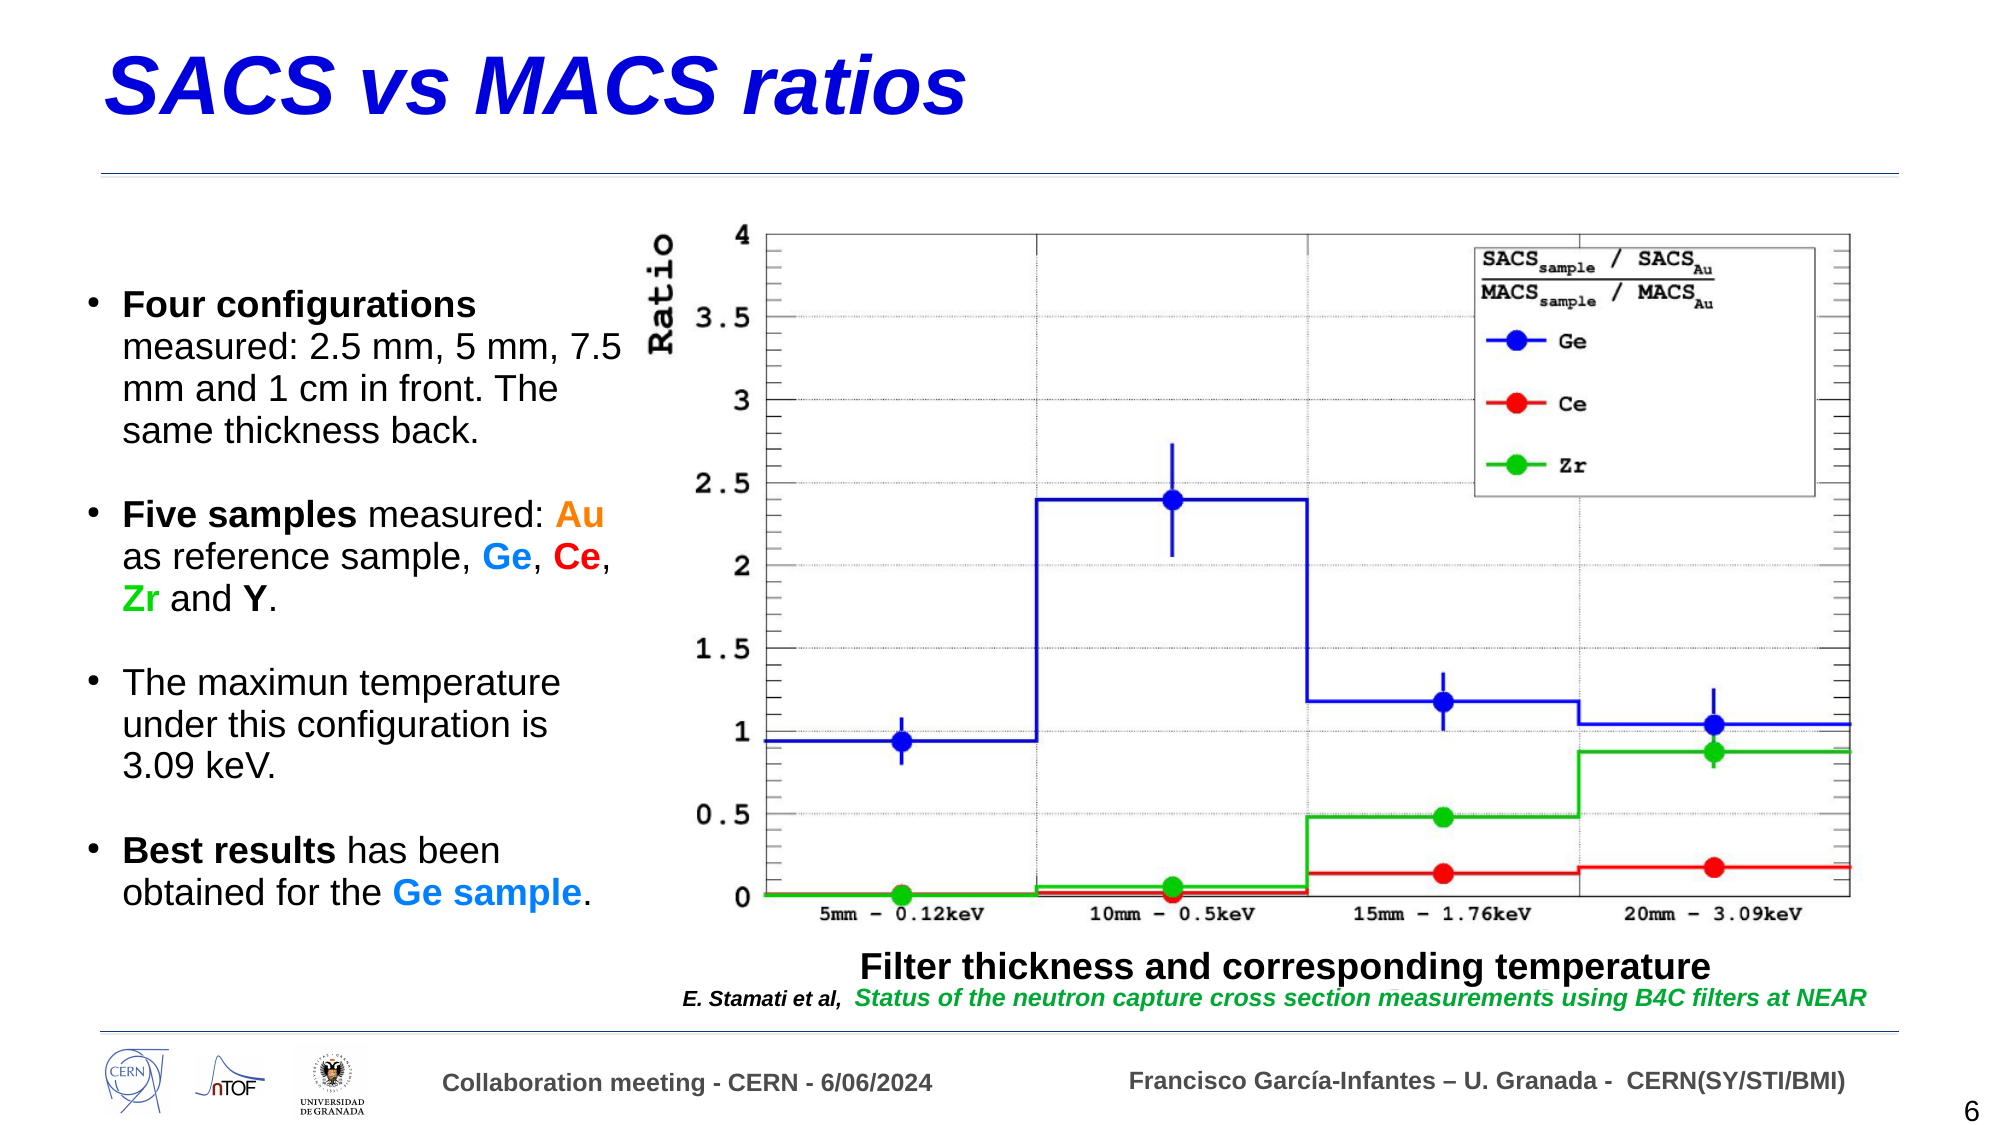

SACS vs MACS ratios
Four configurations measured: 2.5 mm, 5 mm, 7.5 mm and 1 cm in front. The same thickness back.
Five samples measured: Au as reference sample, Ge, Ce, Zr and Y.
The maximun temperature under this configuration is 3.09 keV.
Best results has been obtained for the Ge sample.
Filter thickness and corresponding temperature
E. Stamati et al, Status of the neutron capture cross section measurements using B4C filters at NEAR
Francisco García-Infantes – U. Granada - CERN(SY/STI/BMI)
Collaboration meeting - CERN - 6/06/2024
6